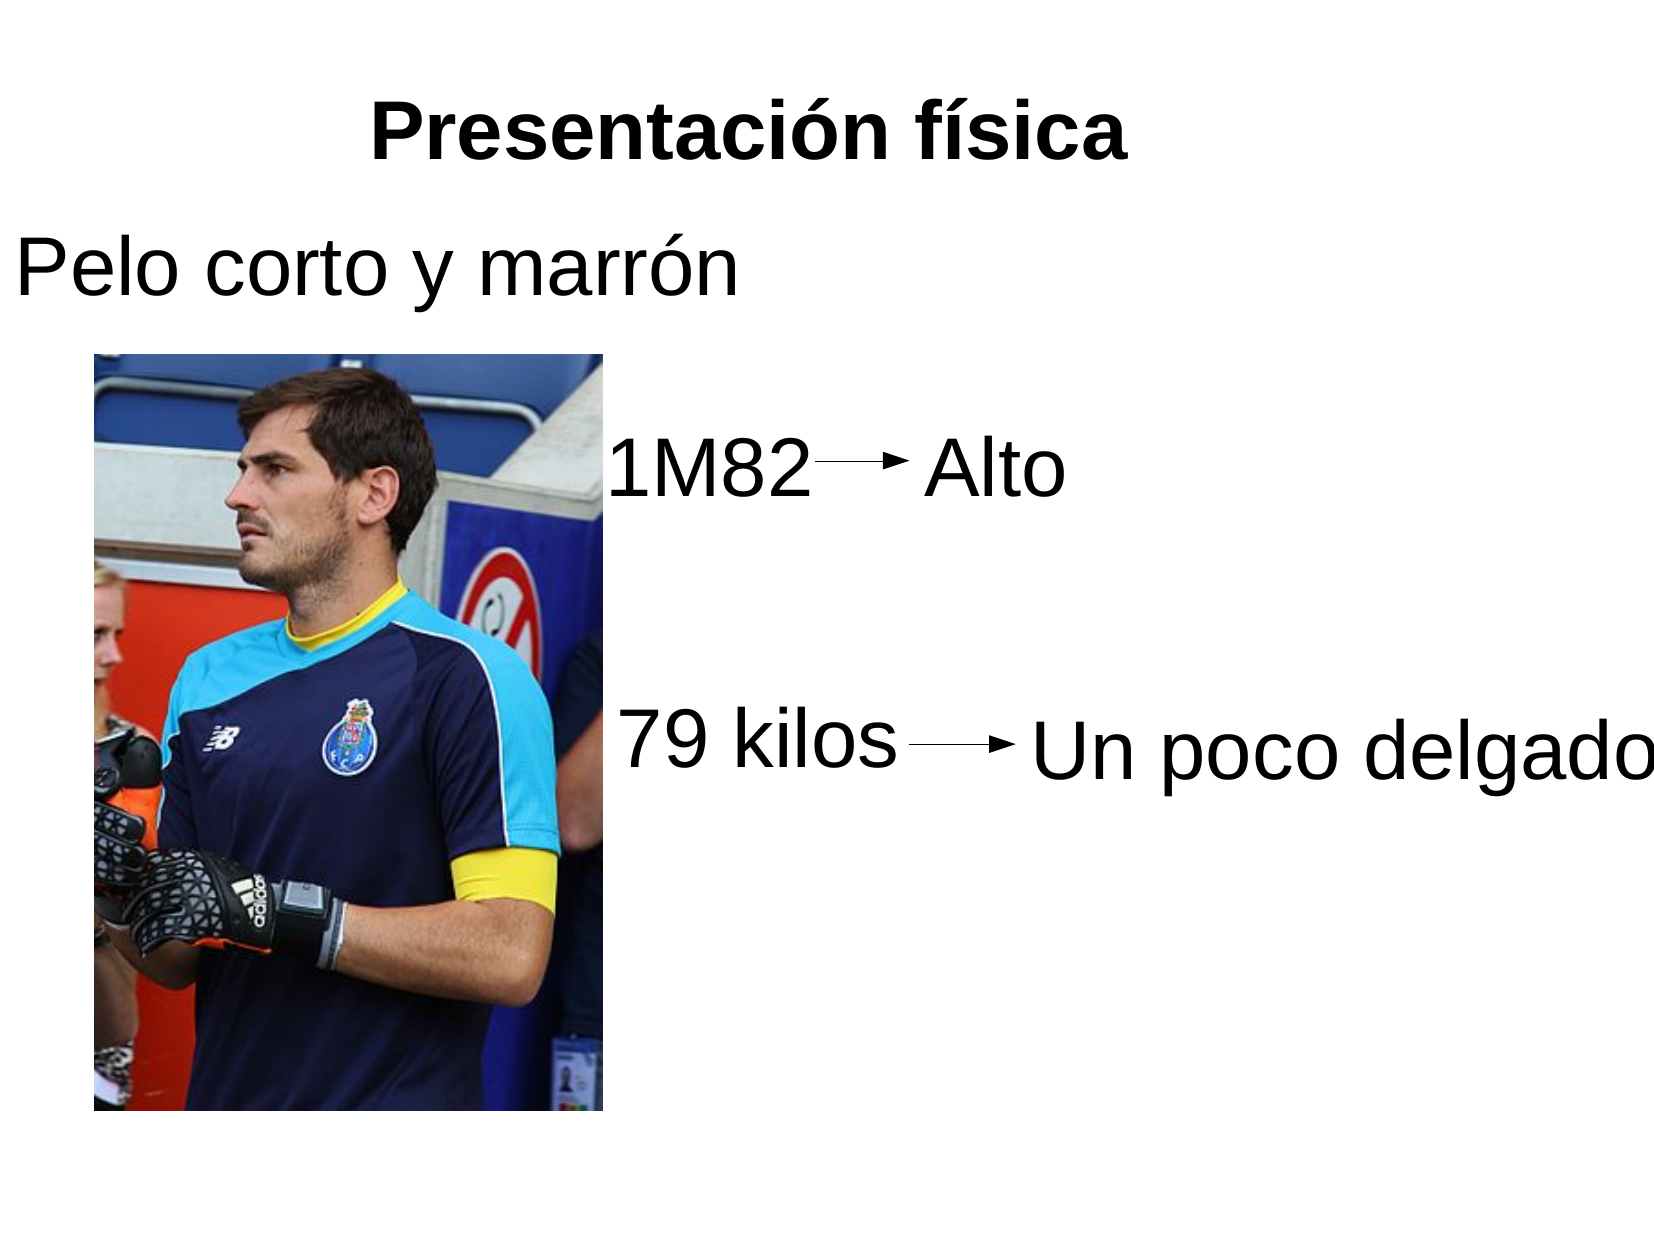

Presentación física
Pelo corto y marrón
1M82
Alto
 79 kilos
Un poco delgado